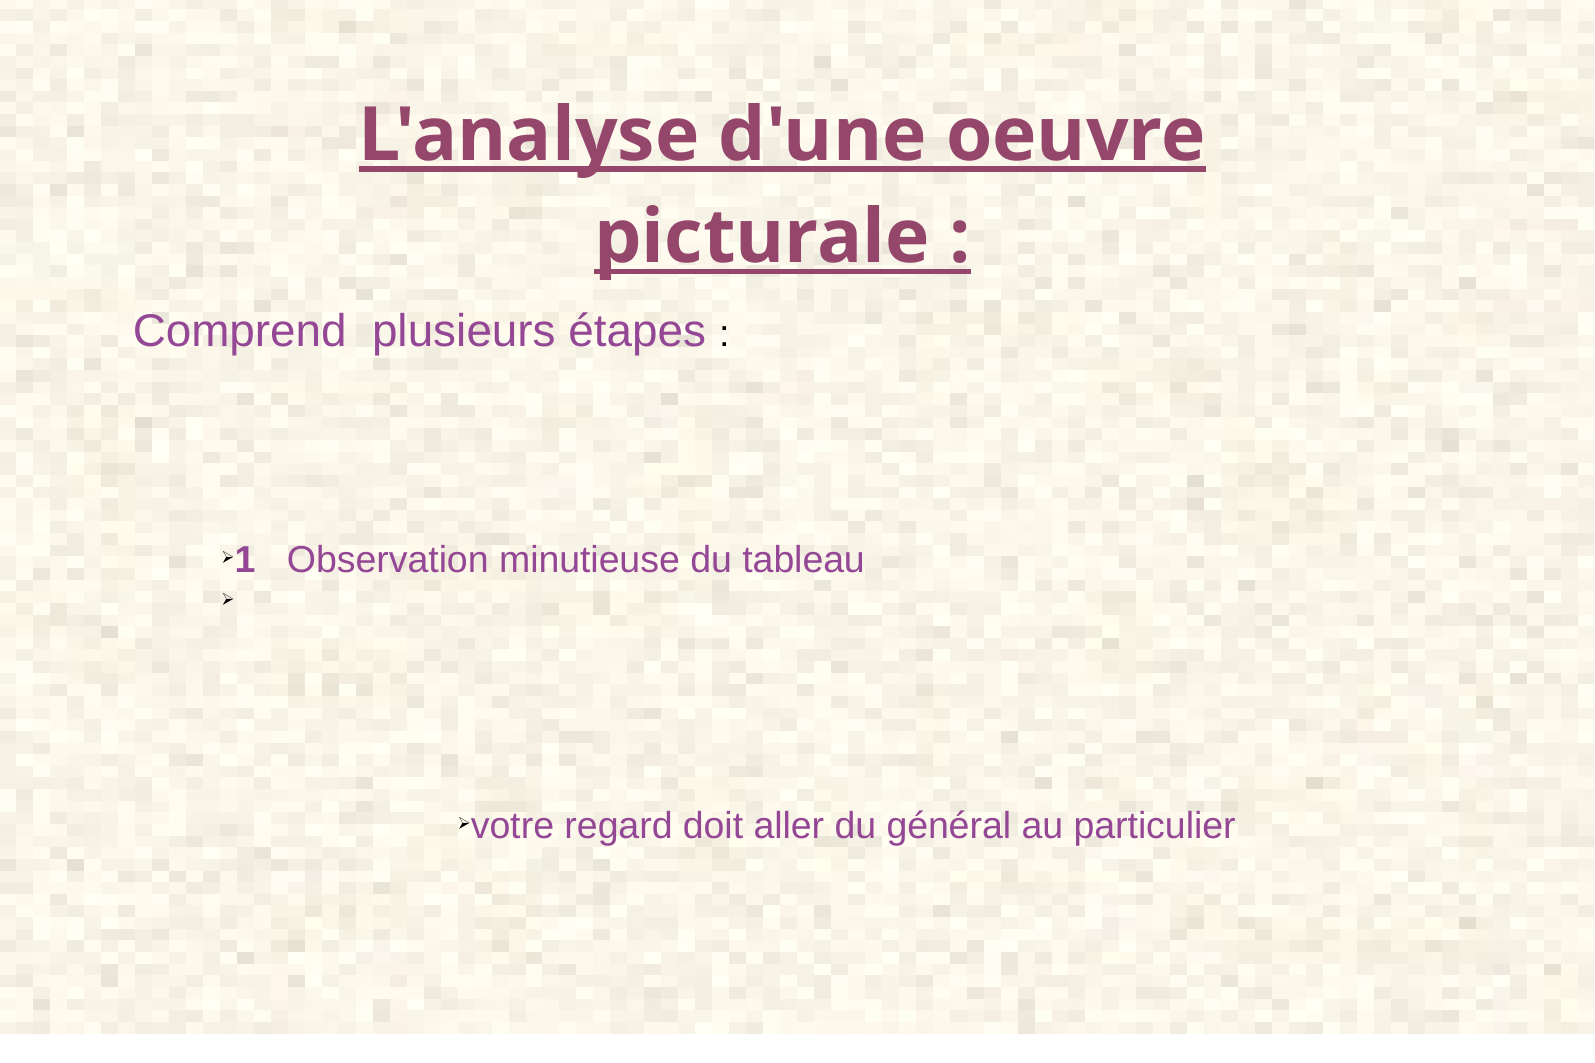

L'analyse d'une oeuvre picturale :
Comprend plusieurs étapes :
1 Observation minutieuse du tableau
votre regard doit aller du général au particulier